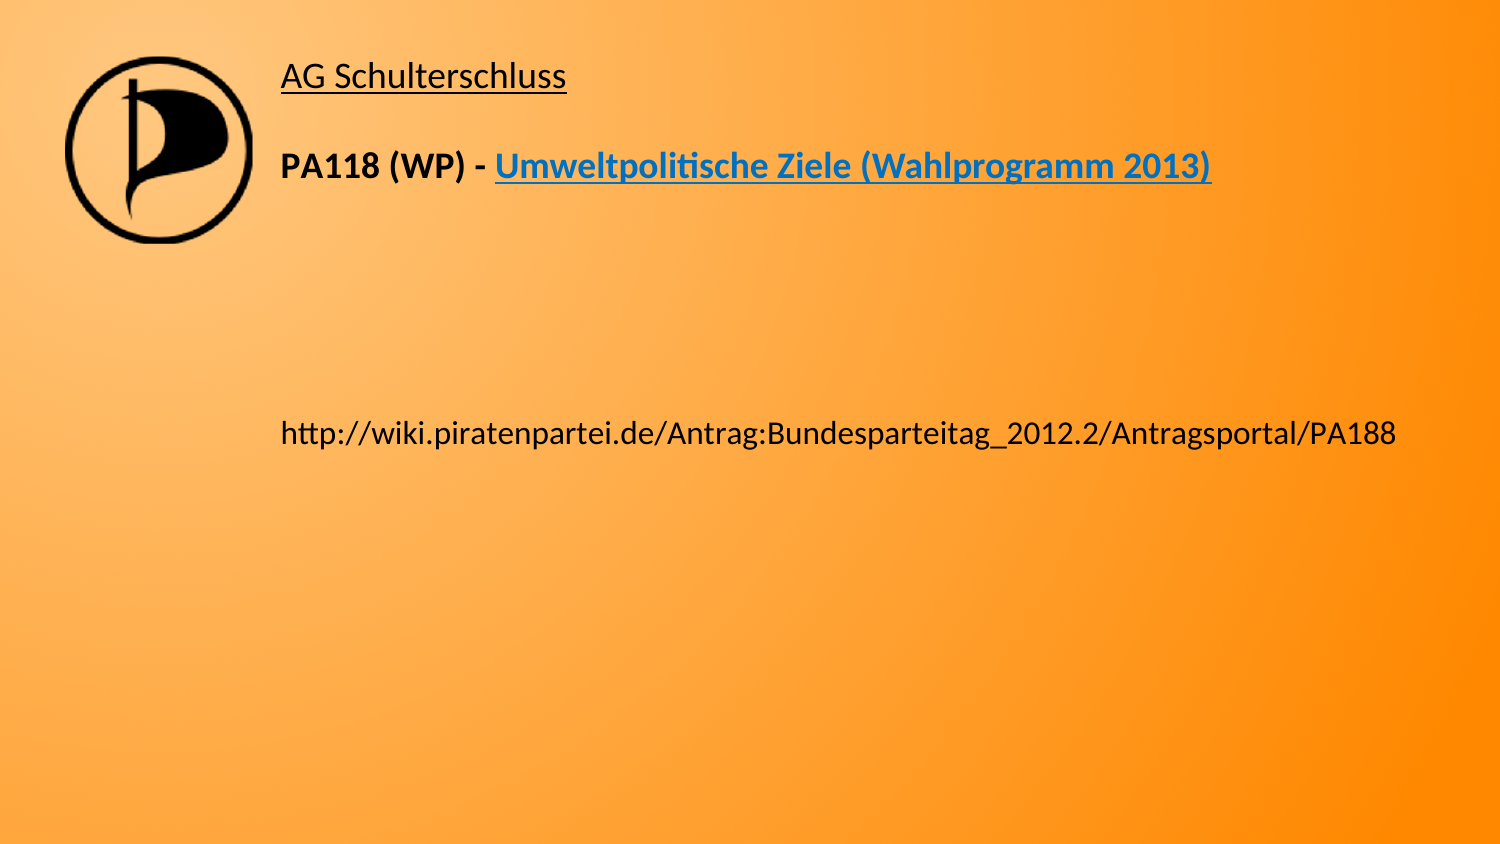

AG Schulterschluss
PA118 (WP) - Umweltpolitische Ziele (Wahlprogramm 2013)
http://wiki.piratenpartei.de/Antrag:Bundesparteitag_2012.2/Antragsportal/PA188